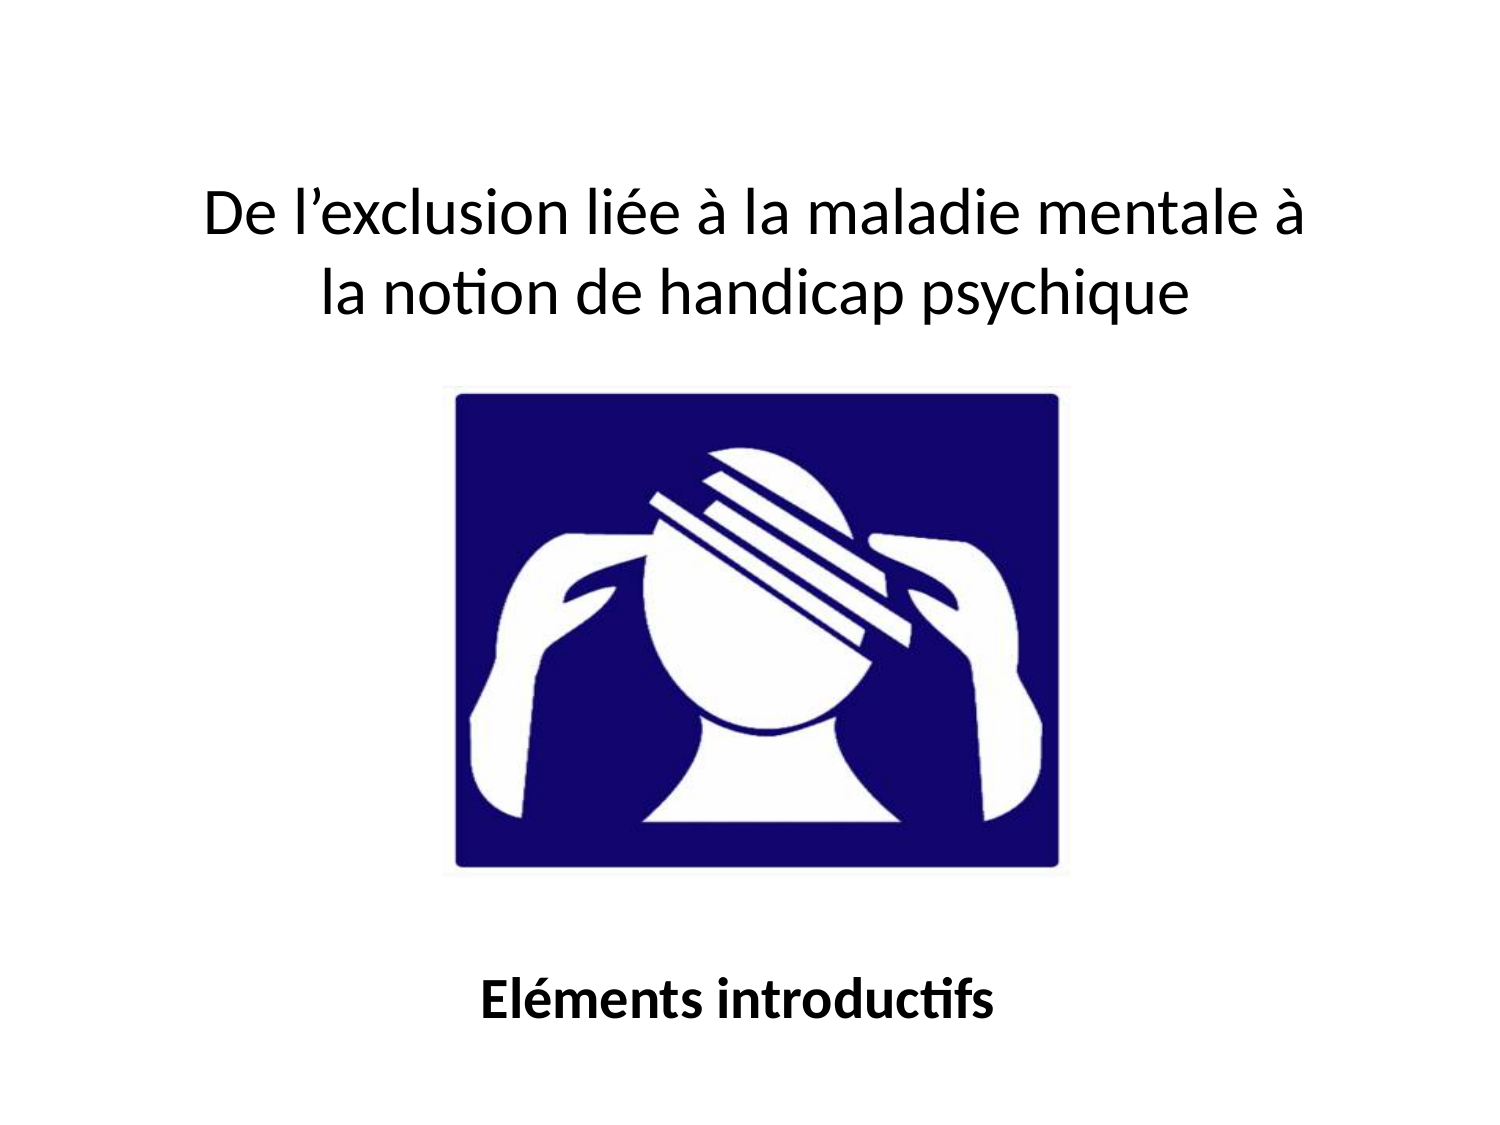

De l’exclusion liée à la maladie mentale à la notion de handicap psychique
Eléments introductifs